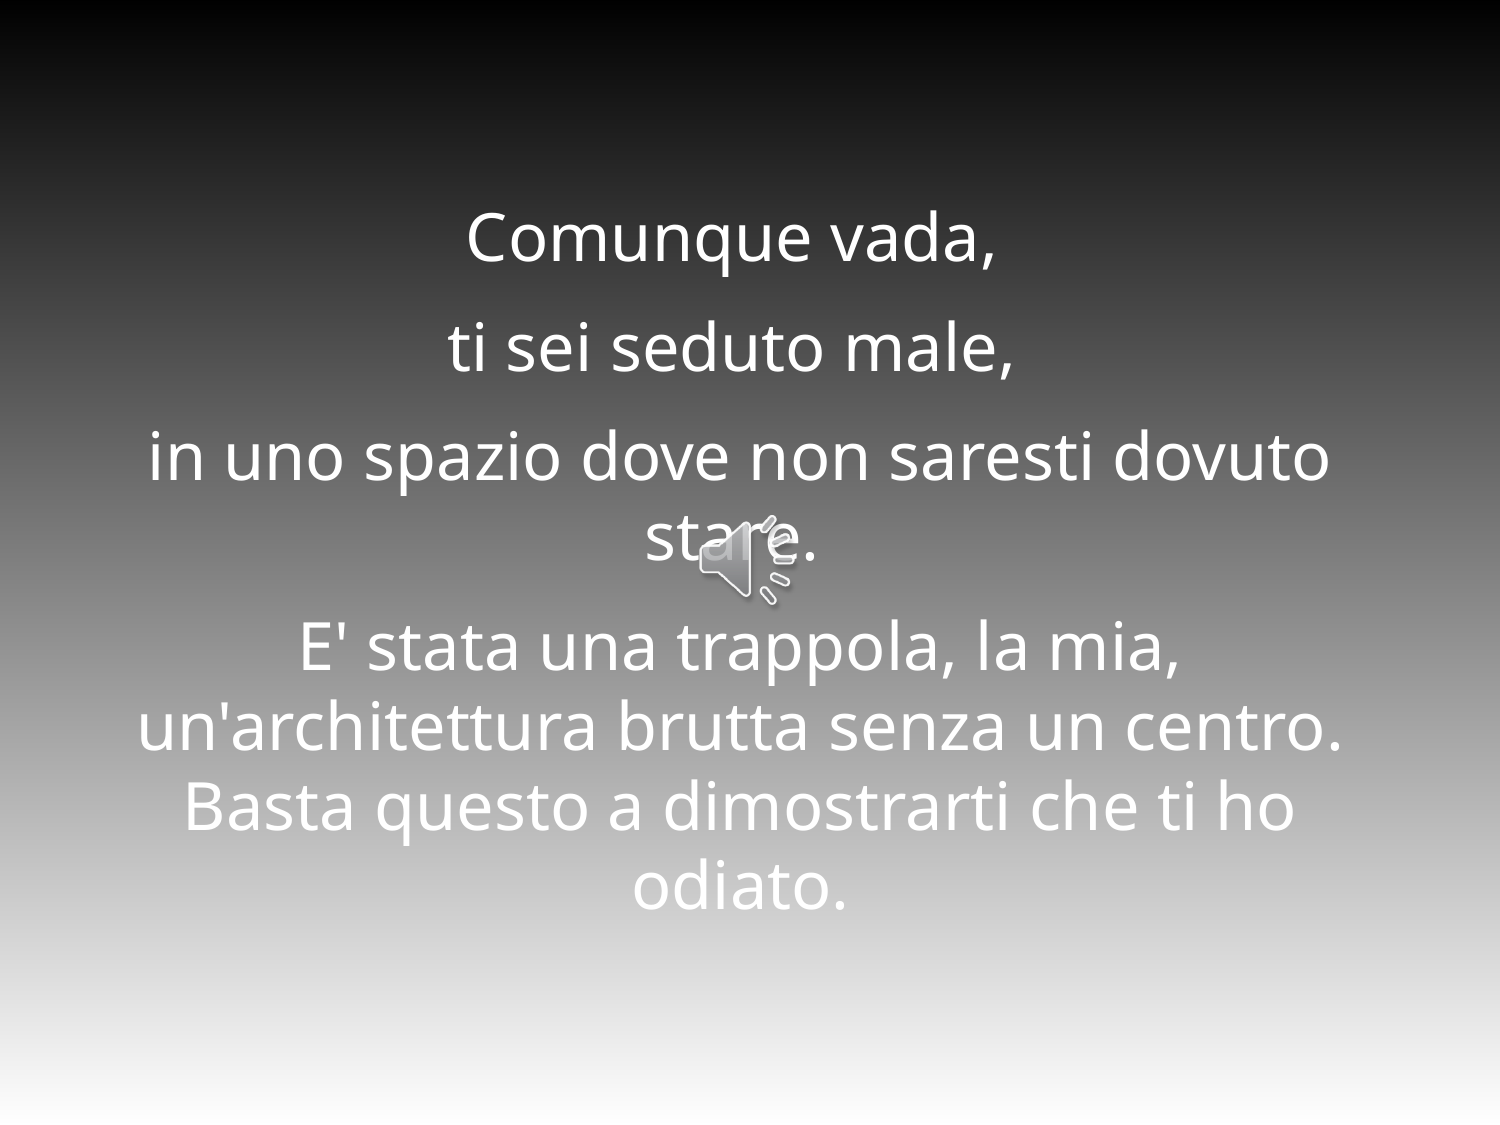

# Comunque vada,
ti sei seduto male,
in uno spazio dove non saresti dovuto stare.
E' stata una trappola, la mia, un'architettura brutta senza un centro. Basta questo a dimostrarti che ti ho odiato.